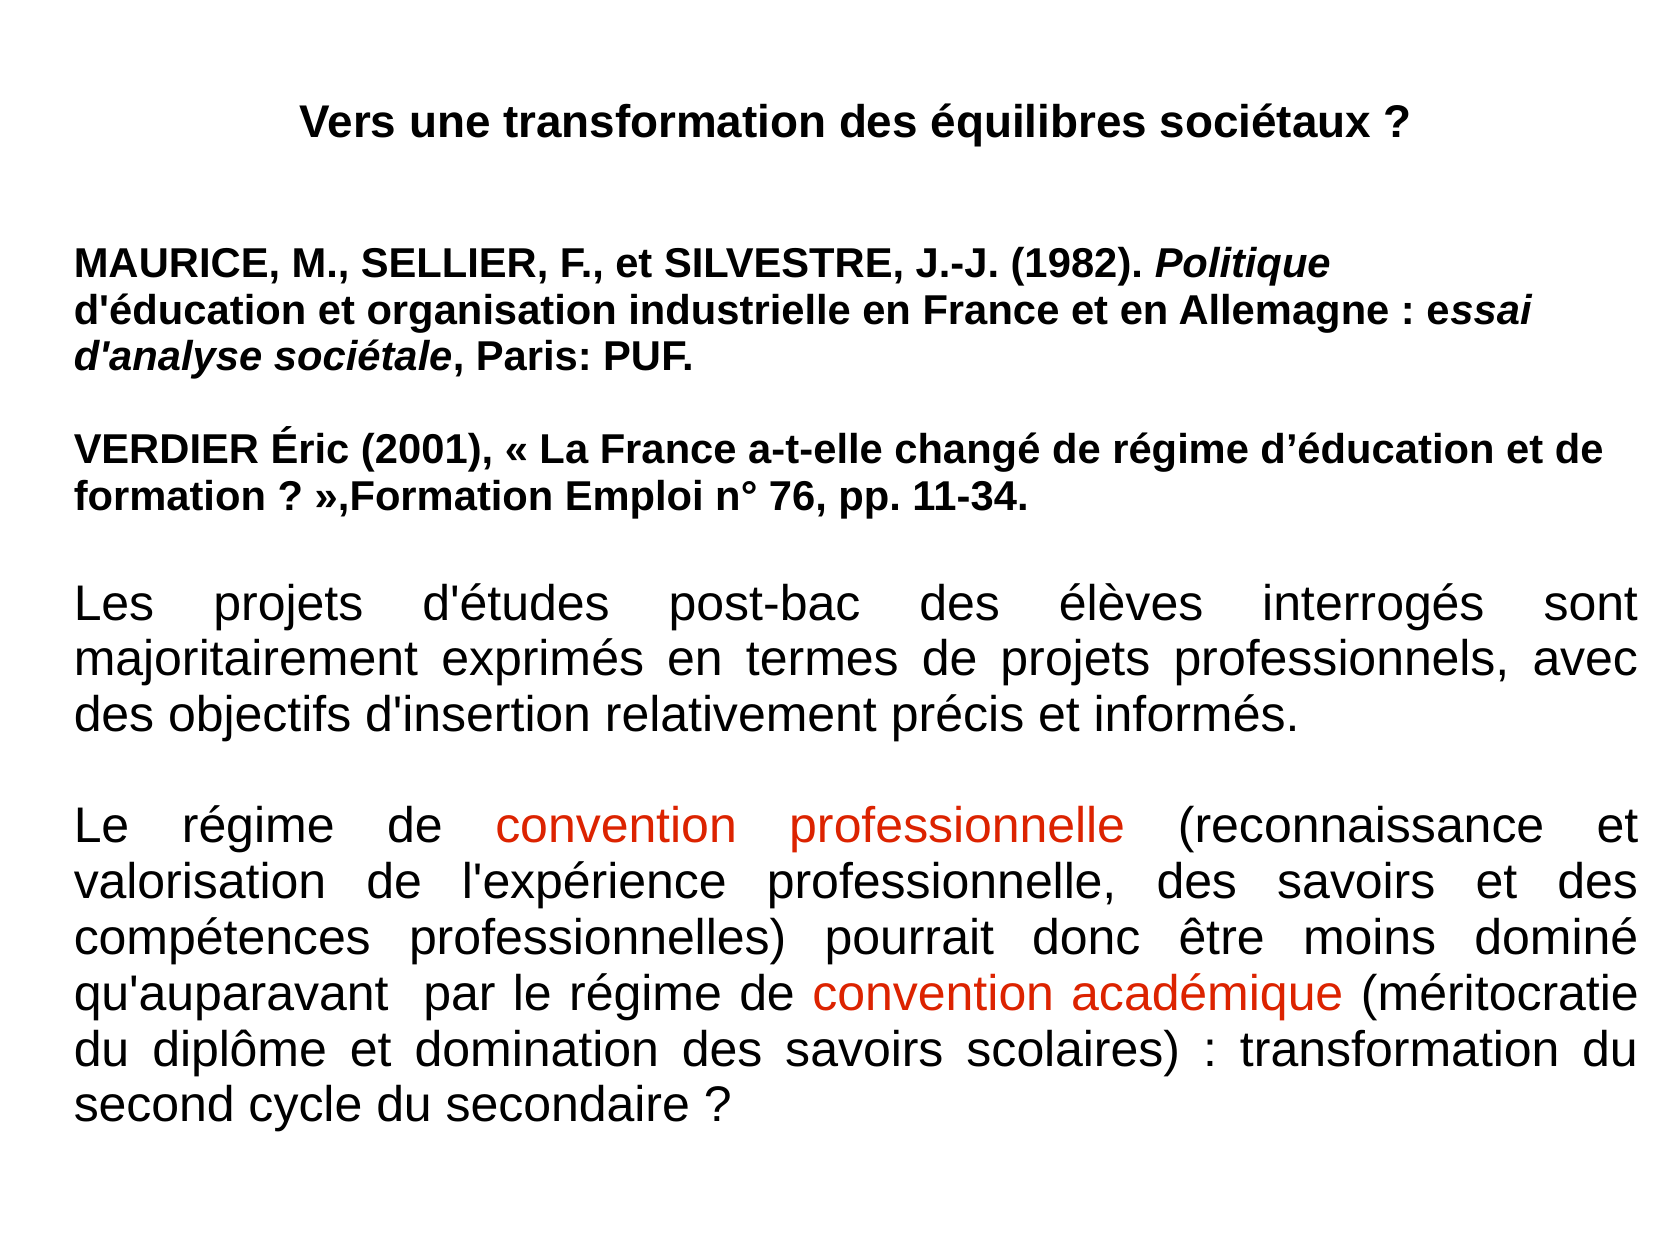

Vers une transformation des équilibres sociétaux ?
MAURICE, M., SELLIER, F., et SILVESTRE, J.-J. (1982). Politique
d'éducation et organisation industrielle en France et en Allemagne : essai d'analyse sociétale, Paris: PUF.
VERDIER Éric (2001), « La France a-t-elle changé de régime d’éducation et de formation ? »,Formation Emploi n° 76, pp. 11-34.
Les projets d'études post-bac des élèves interrogés sont majoritairement exprimés en termes de projets professionnels, avec des objectifs d'insertion relativement précis et informés.
Le régime de convention professionnelle (reconnaissance et valorisation de l'expérience professionnelle, des savoirs et des compétences professionnelles) pourrait donc être moins dominé qu'auparavant par le régime de convention académique (méritocratie du diplôme et domination des savoirs scolaires) : transformation du second cycle du secondaire ?